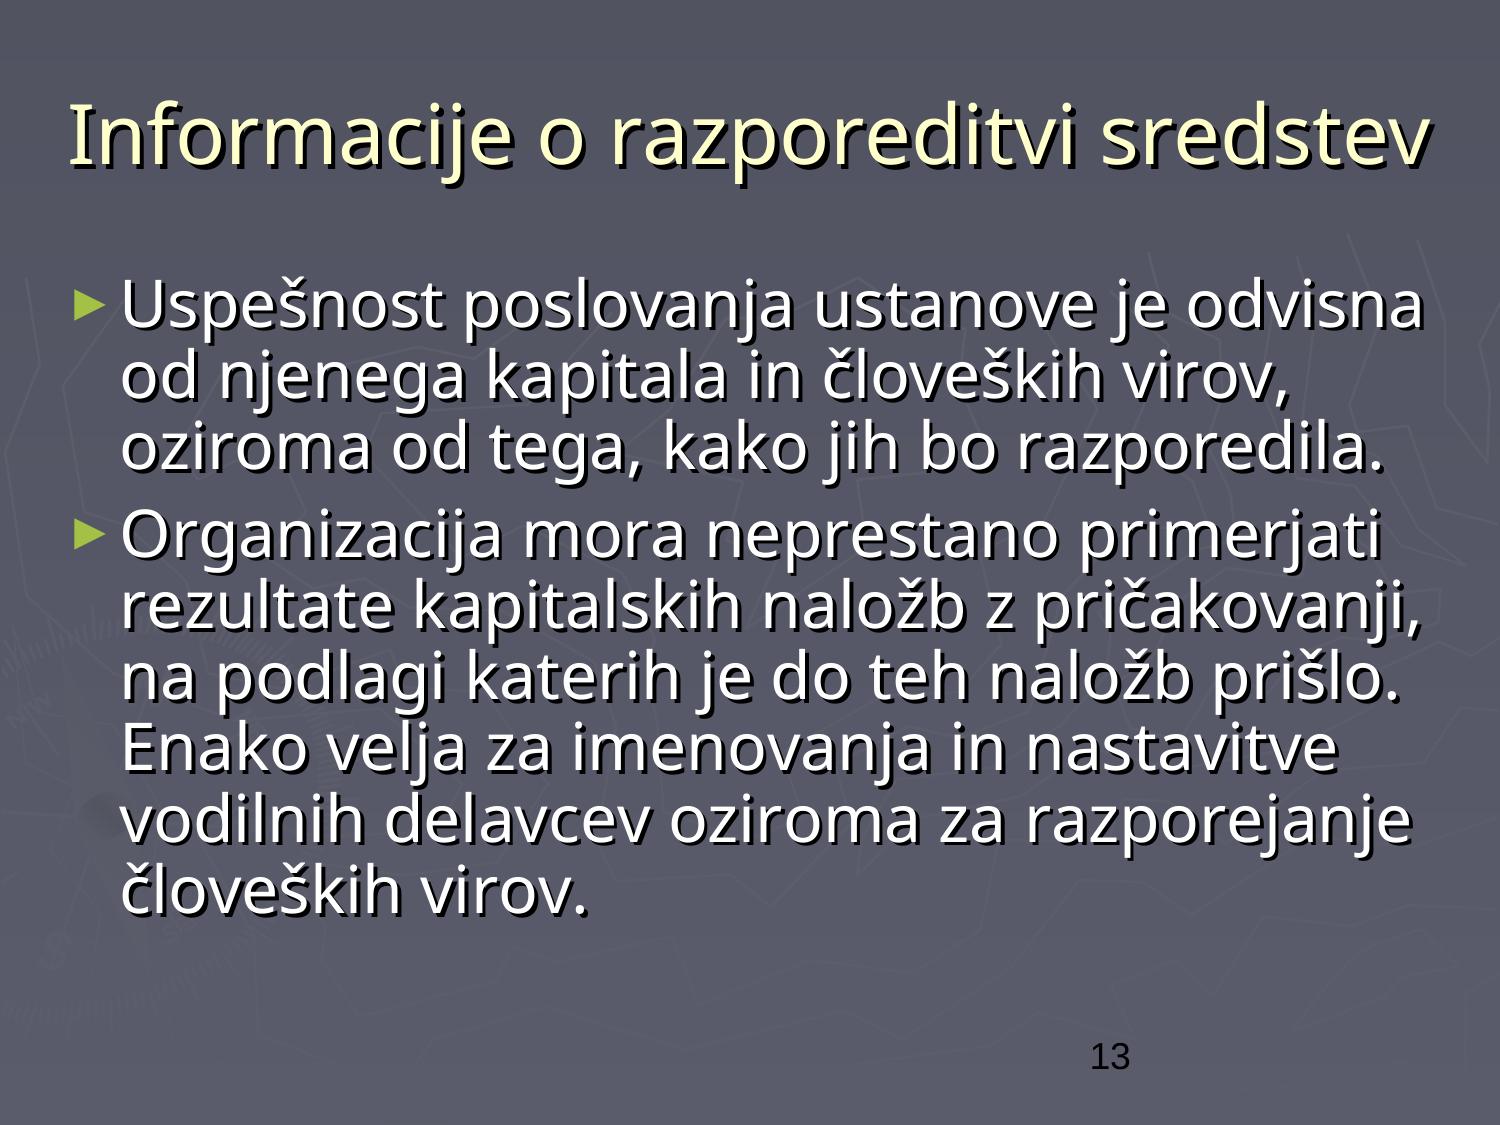

# Informacije o razporeditvi sredstev
Uspešnost poslovanja ustanove je odvisna od njenega kapitala in človeških virov, oziroma od tega, kako jih bo razporedila.
Organizacija mora neprestano primerjati rezultate kapitalskih naložb z pričakovanji, na podlagi katerih je do teh naložb prišlo. Enako velja za imenovanja in nastavitve vodilnih delavcev oziroma za razporejanje človeških virov.
13